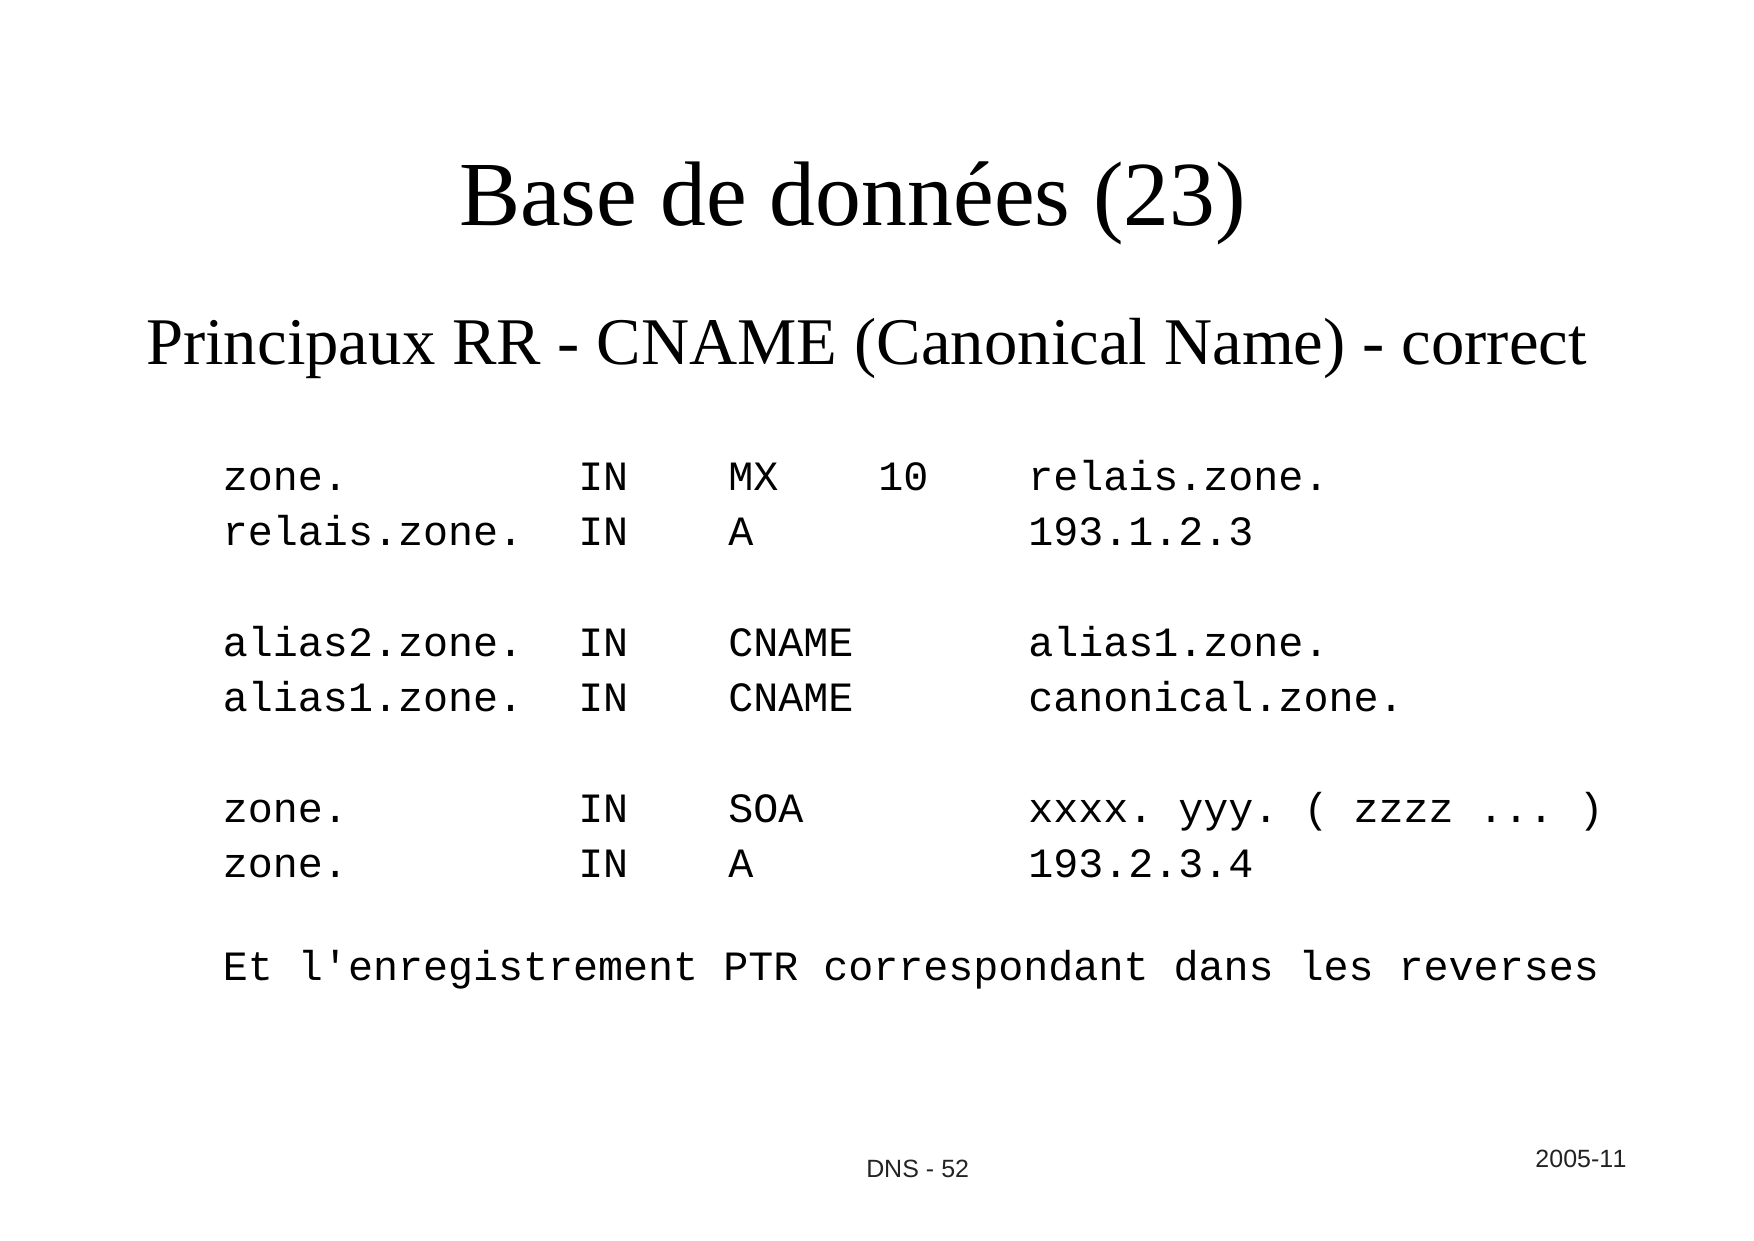

# Base de données (23)
Principaux RR - CNAME (Canonical Name) - correct
zone.		IN	MX	10	relais.zone.
relais.zone.	IN	A		193.1.2.3
alias2.zone.	IN	CNAME		alias1.zone.
alias1.zone.	IN	CNAME		canonical.zone.
zone.		IN	SOA		xxxx. yyy. ( zzzz ... )
zone.		IN	A		193.2.3.4
Et l'enregistrement PTR correspondant dans les reverses